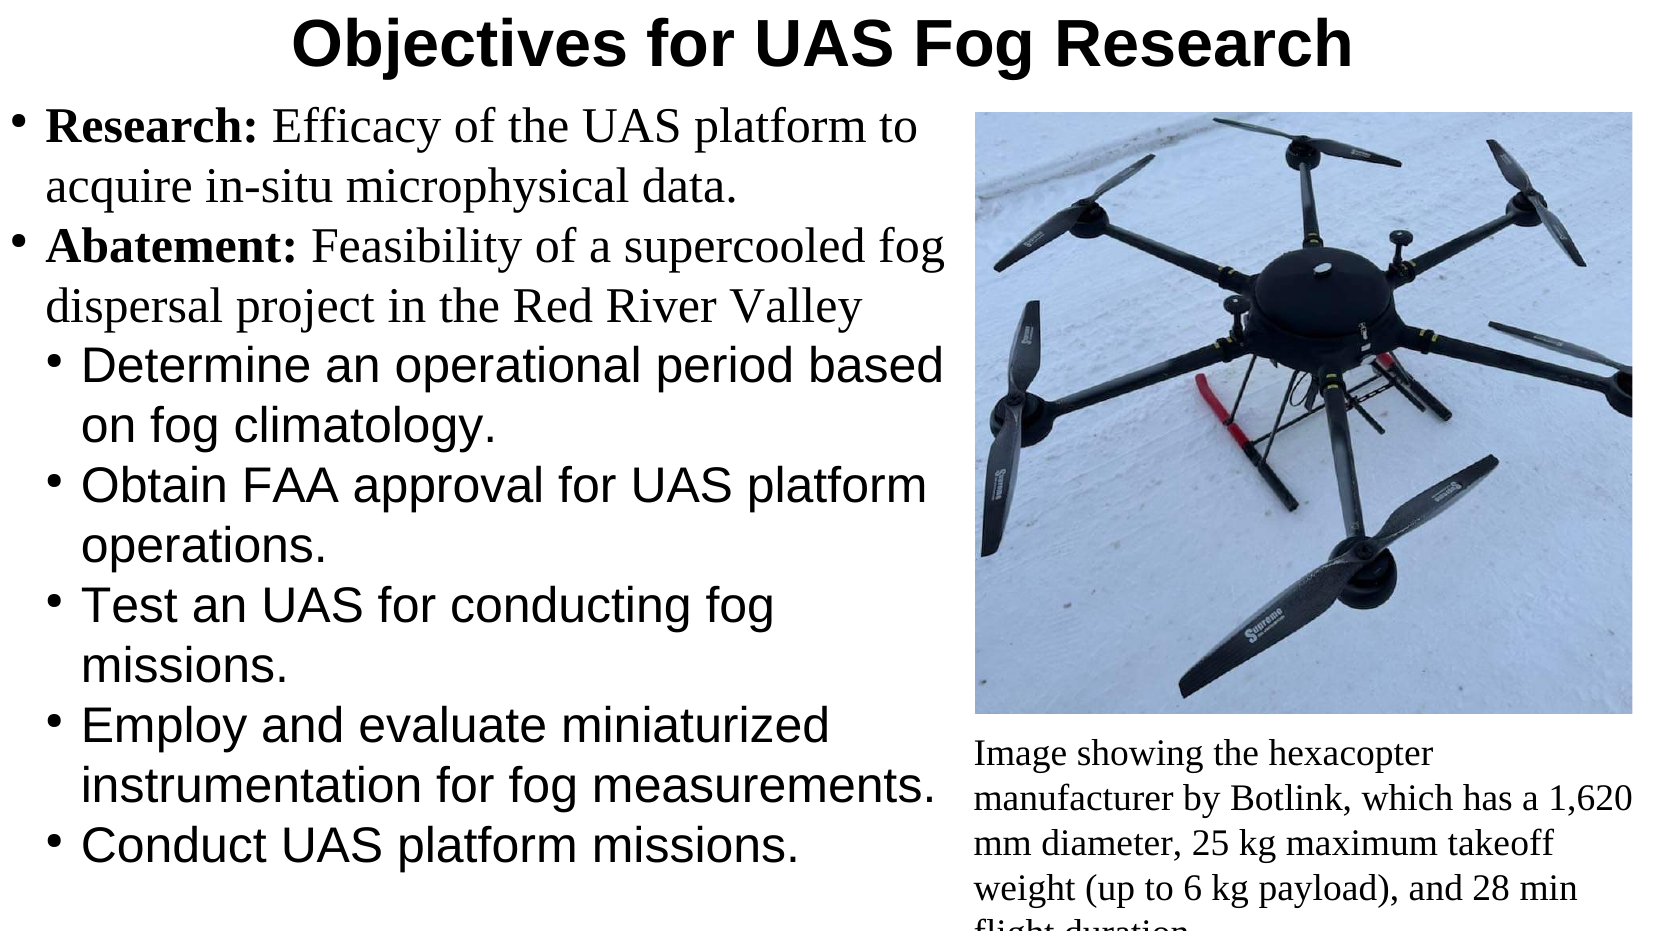

# Objectives for UAS Fog Research
Research: Efficacy of the UAS platform to acquire in-situ microphysical data.
Abatement: Feasibility of a supercooled fog dispersal project in the Red River Valley
Determine an operational period based on fog climatology.
Obtain FAA approval for UAS platform operations.
Test an UAS for conducting fog missions.
Employ and evaluate miniaturized instrumentation for fog measurements.
Conduct UAS platform missions.
Image showing the hexacopter manufacturer by Botlink, which has a 1,620 mm diameter, 25 kg maximum takeoff weight (up to 6 kg payload), and 28 min flight duration.